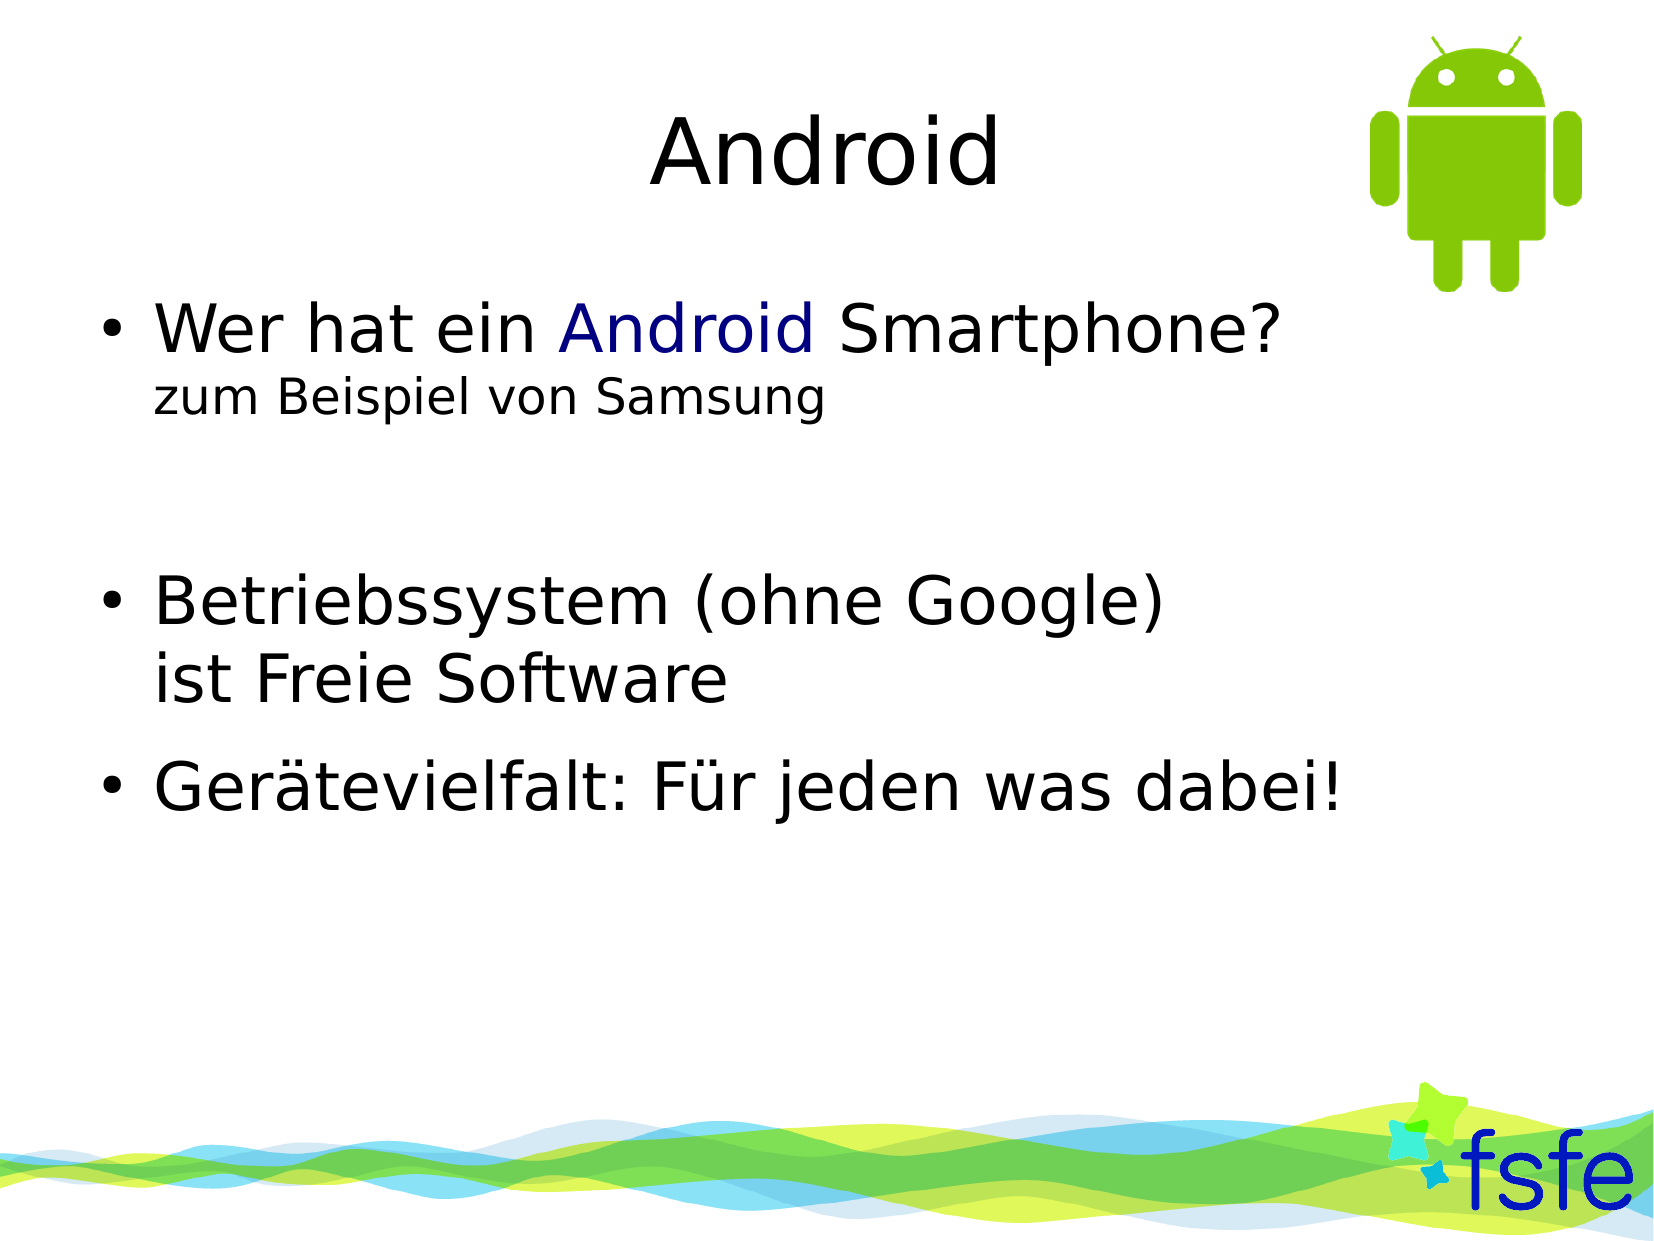

# Android
Wer hat ein Android Smartphone?
zum Beispiel von Samsung
Betriebssystem (ohne Google)
ist Freie Software
Gerätevielfalt: Für jeden was dabei!